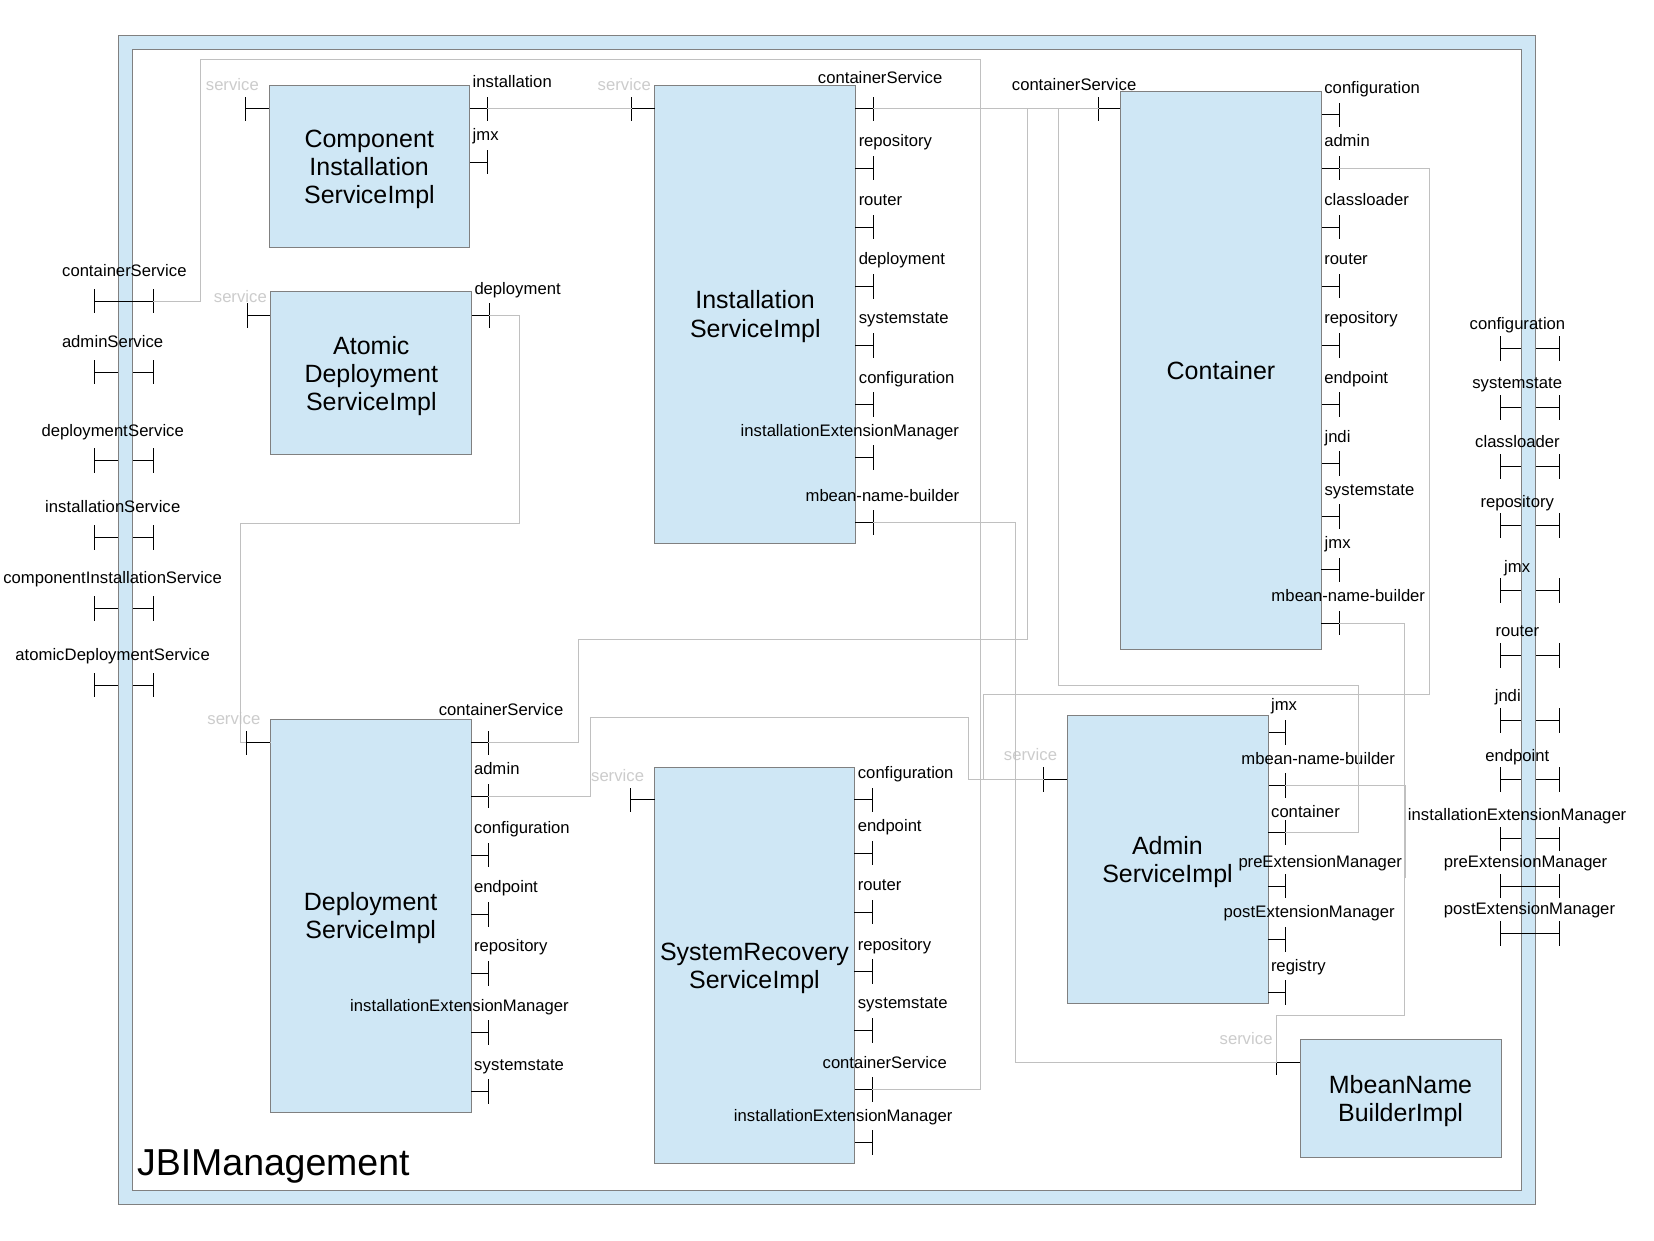

containerService
installation
service
service
containerService
configuration
Component
Installation
ServiceImpl
Installation
ServiceImpl
Container
jmx
repository
admin
router
classloader
router
deployment
containerService
deployment
service
Atomic
Deployment
ServiceImpl
repository
systemstate
configuration
adminService
endpoint
configuration
systemstate
deploymentService
installationExtensionManager
jndi
classloader
systemstate
mbean-name-builder
repository
installationService
jmx
jmx
componentInstallationService
mbean-name-builder
router
atomicDeploymentService
jndi
jmx
containerService
service
Admin
ServiceImpl
Deployment
ServiceImpl
service
endpoint
mbean-name-builder
admin
configuration
service
SystemRecovery
ServiceImpl
container
installationExtensionManager
endpoint
configuration
preExtensionManager
preExtensionManager
router
endpoint
postExtensionManager
postExtensionManager
repository
repository
registry
systemstate
installationExtensionManager
service
MbeanName
BuilderImpl
containerService
systemstate
installationExtensionManager
JBIManagement